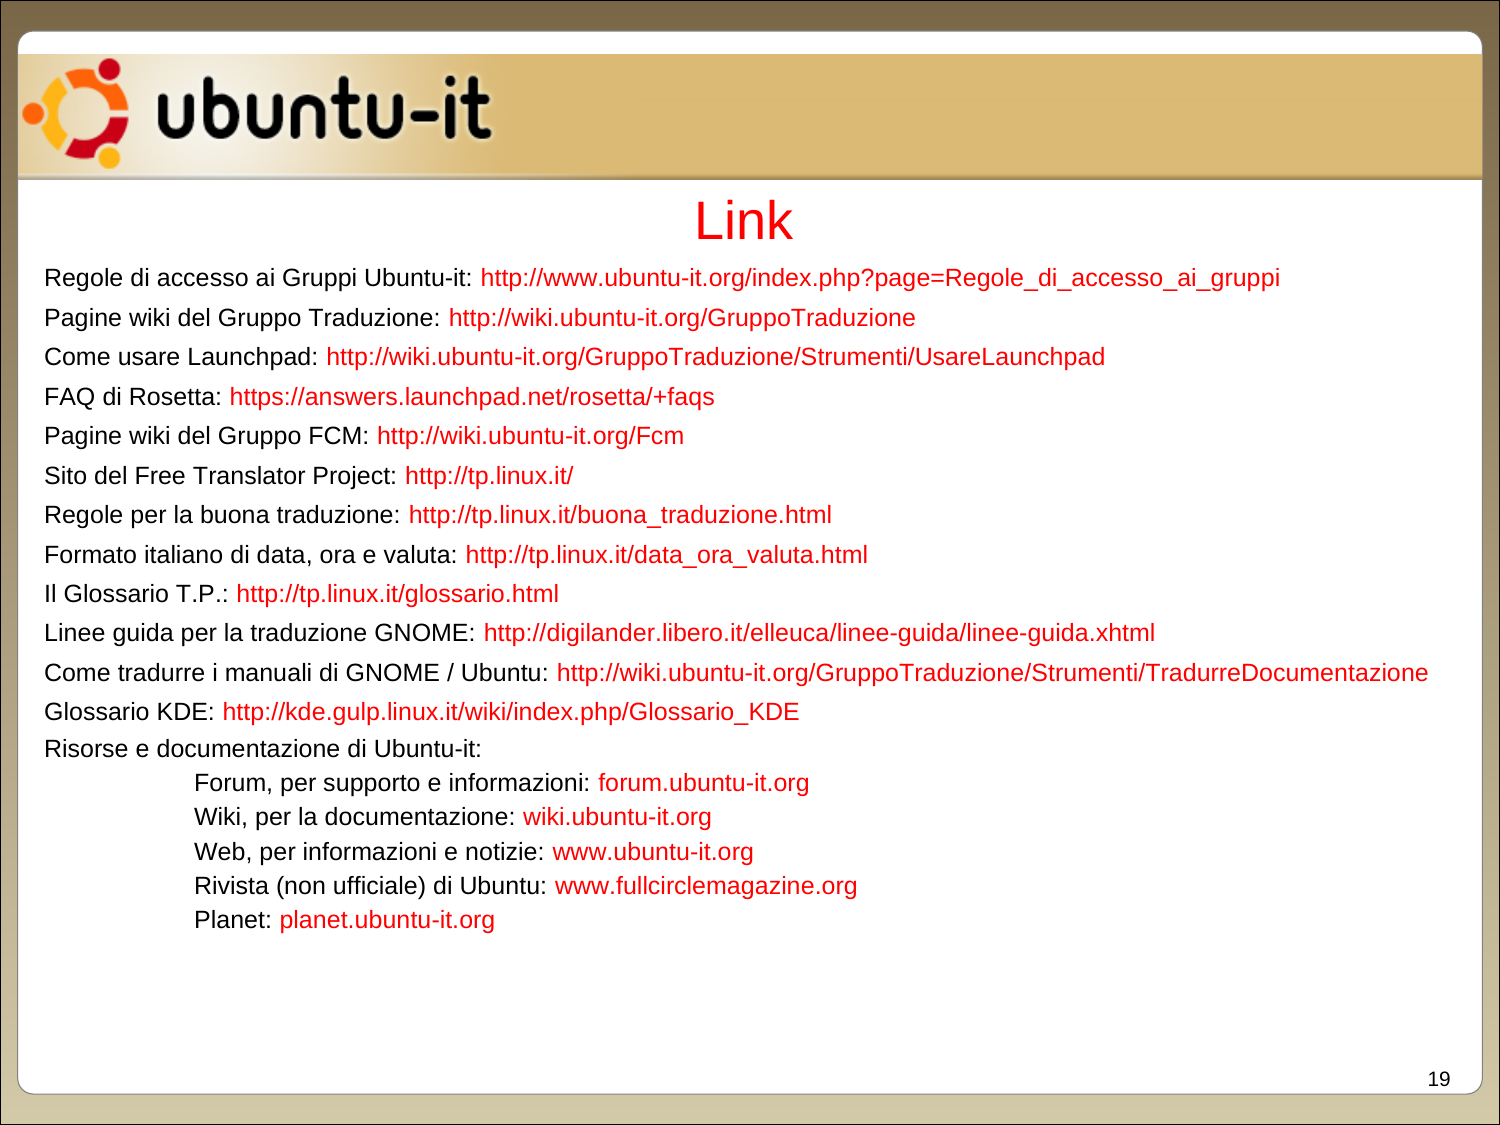

# Link
Regole di accesso ai Gruppi Ubuntu-it: http://www.ubuntu-it.org/index.php?page=Regole_di_accesso_ai_gruppi
Pagine wiki del Gruppo Traduzione: http://wiki.ubuntu-it.org/GruppoTraduzione
Come usare Launchpad: http://wiki.ubuntu-it.org/GruppoTraduzione/Strumenti/UsareLaunchpad
FAQ di Rosetta: https://answers.launchpad.net/rosetta/+faqs
Pagine wiki del Gruppo FCM: http://wiki.ubuntu-it.org/Fcm
Sito del Free Translator Project: http://tp.linux.it/
Regole per la buona traduzione: http://tp.linux.it/buona_traduzione.html
Formato italiano di data, ora e valuta: http://tp.linux.it/data_ora_valuta.html
Il Glossario T.P.: http://tp.linux.it/glossario.html
Linee guida per la traduzione GNOME: http://digilander.libero.it/elleuca/linee-guida/linee-guida.xhtml
Come tradurre i manuali di GNOME / Ubuntu: http://wiki.ubuntu-it.org/GruppoTraduzione/Strumenti/TradurreDocumentazione
Glossario KDE: http://kde.gulp.linux.it/wiki/index.php/Glossario_KDE
Risorse e documentazione di Ubuntu-it:
Forum, per supporto e informazioni: forum.ubuntu-it.org
Wiki, per la documentazione: wiki.ubuntu-it.org
Web, per informazioni e notizie: www.ubuntu-it.org
Rivista (non ufficiale) di Ubuntu: www.fullcirclemagazine.org
Planet: planet.ubuntu-it.org
19